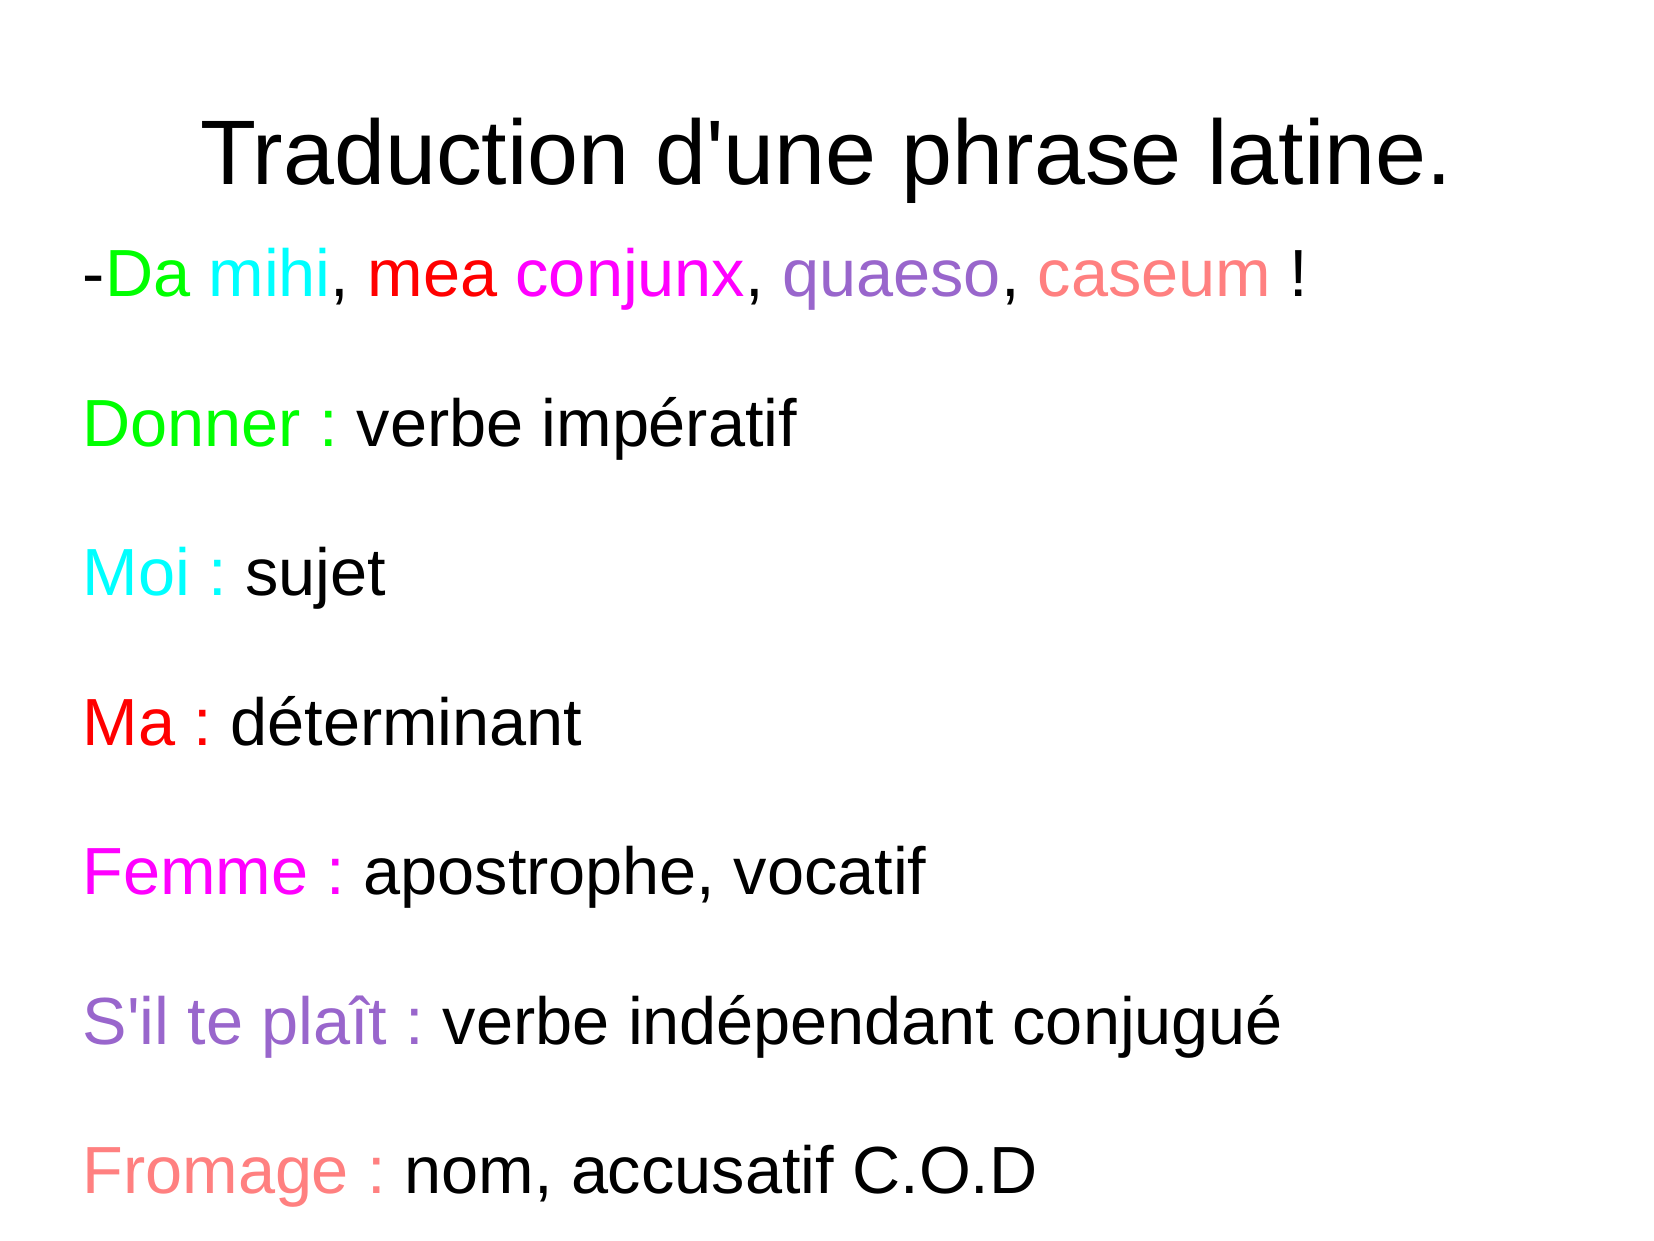

# Traduction d'une phrase latine.
-Da mihi, mea conjunx, quaeso, caseum !
Donner : verbe impératif
Moi : sujet
Ma : déterminant
Femme : apostrophe, vocatif
S'il te plaît : verbe indépendant conjugué
Fromage : nom, accusatif C.O.D